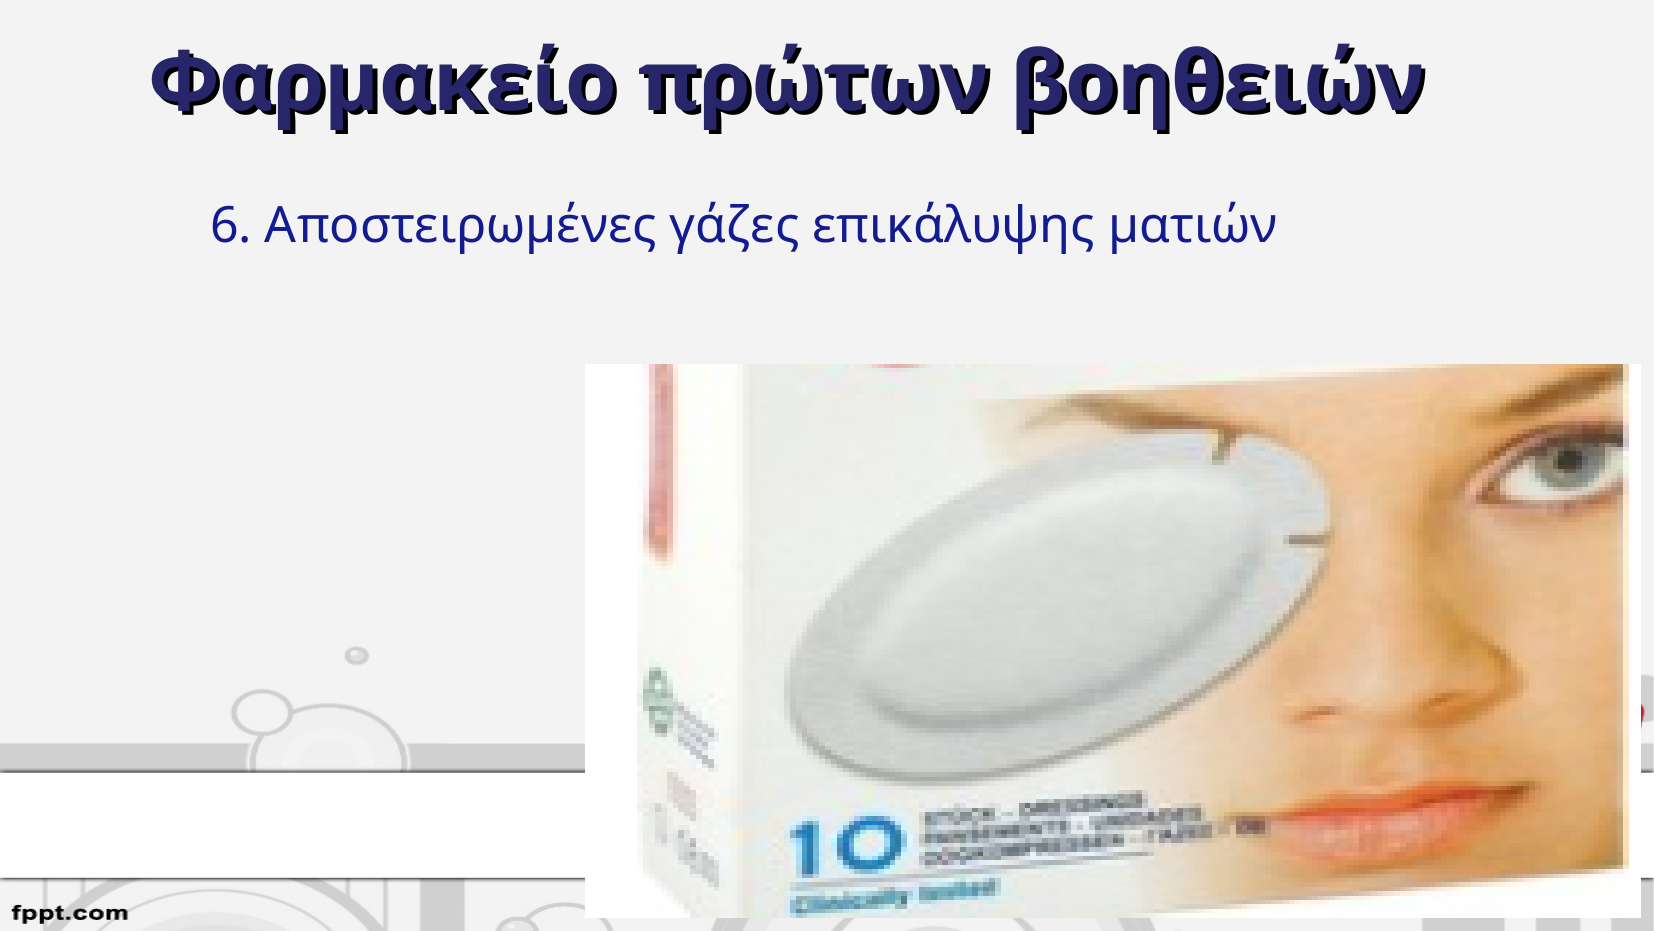

Φαρμακείο πρώτων βοηθειών
6. Αποστειρωμένες γάζες επικάλυψης ματιών